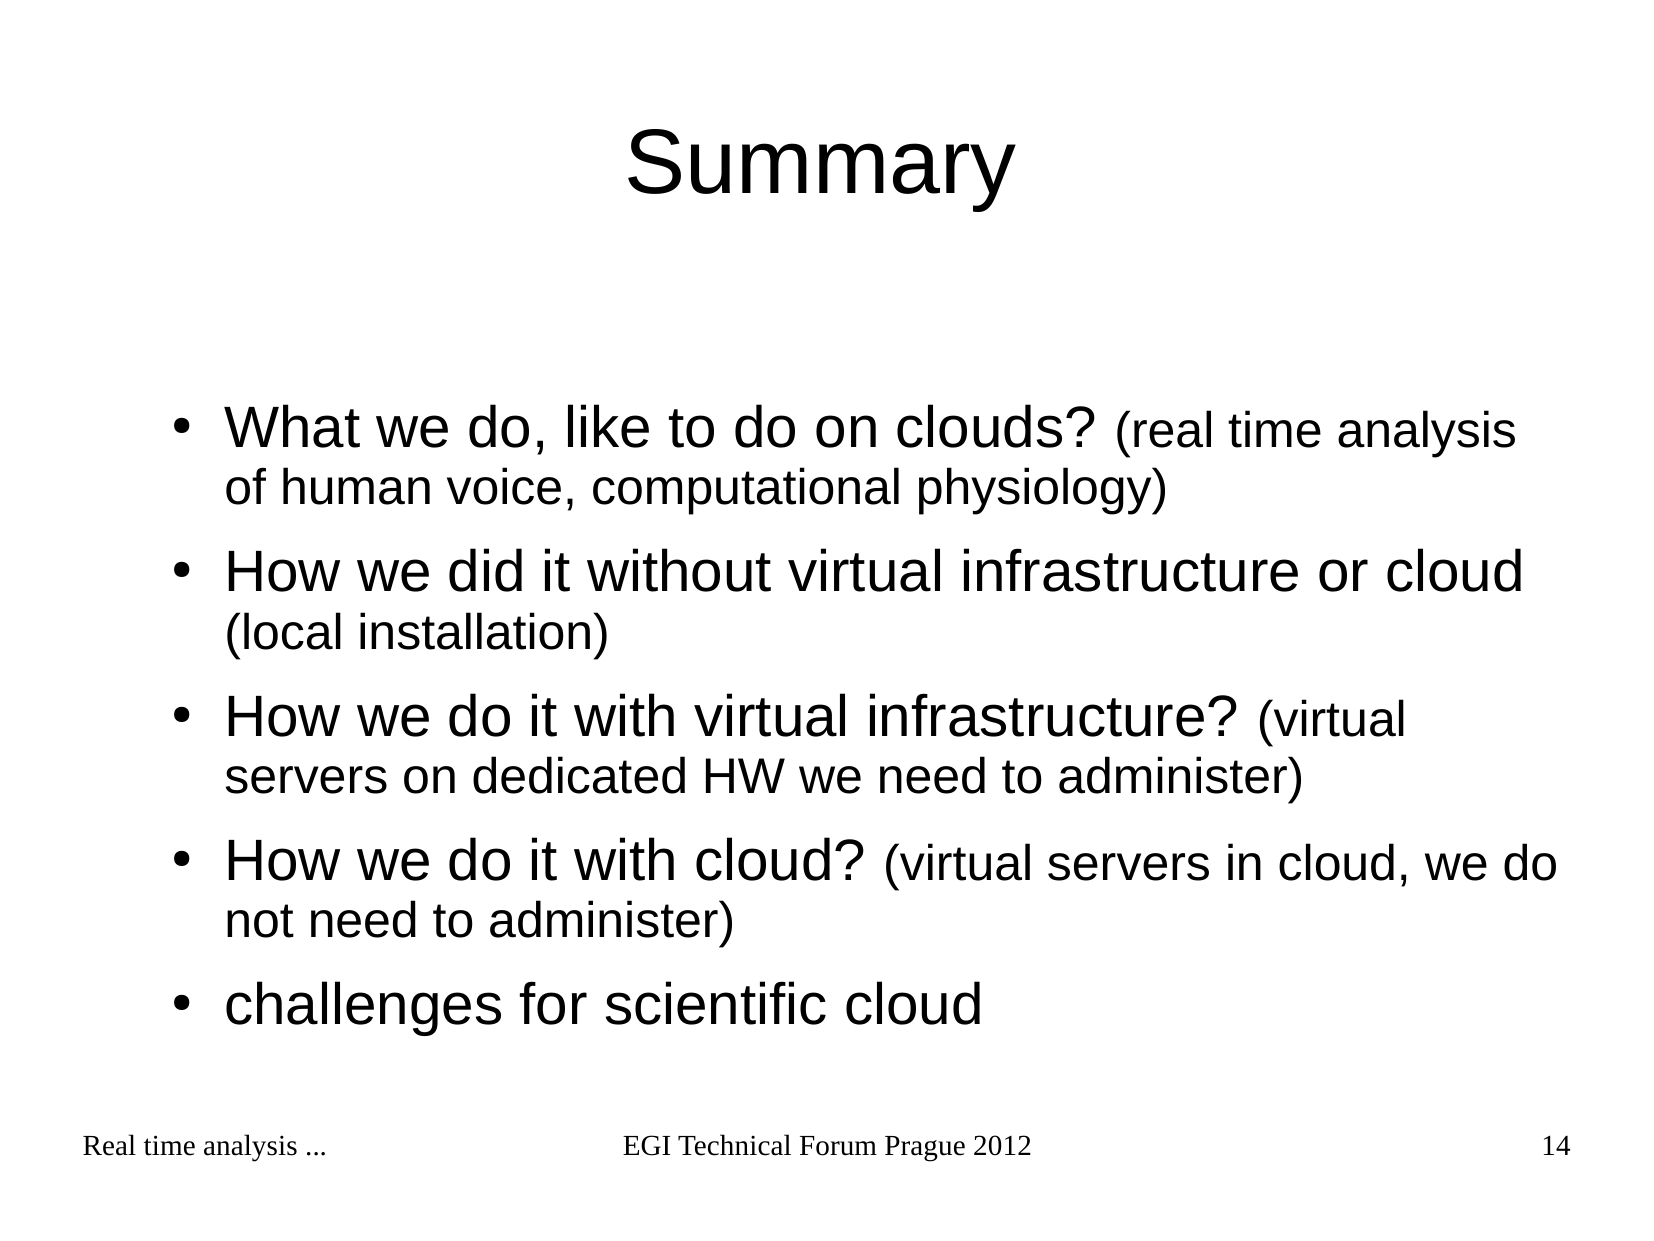

# Summary
What we do, like to do on clouds? (real time analysis of human voice, computational physiology)
How we did it without virtual infrastructure or cloud (local installation)
How we do it with virtual infrastructure? (virtual servers on dedicated HW we need to administer)
How we do it with cloud? (virtual servers in cloud, we do not need to administer)
challenges for scientific cloud
Real time analysis ...
EGI Technical Forum Prague 2012
14